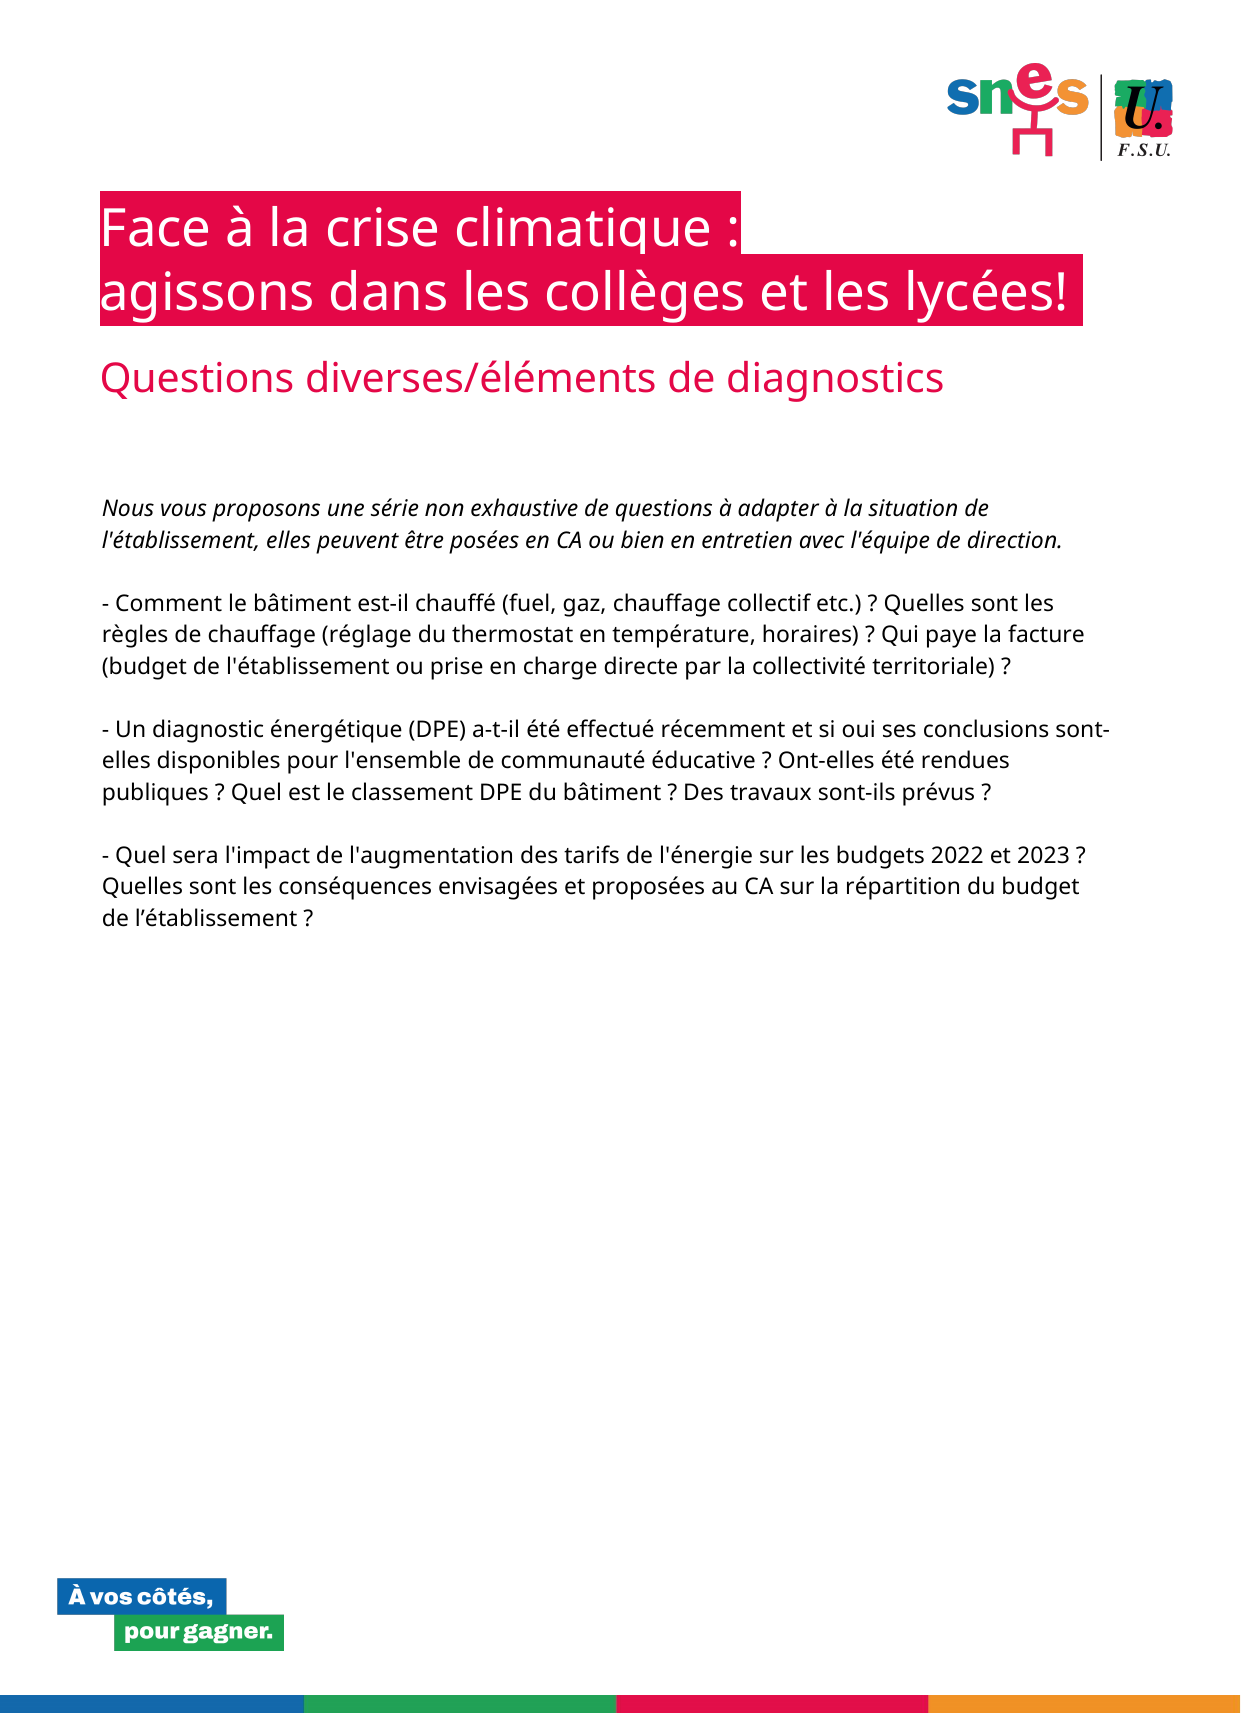

# Face à la crise climatique :
agissons dans les collèges et les lycées!
Questions diverses/éléments de diagnostics
Nous vous proposons une série non exhaustive de questions à adapter à la situation de l'établissement, elles peuvent être posées en CA ou bien en entretien avec l'équipe de direction.
- Comment le bâtiment est-il chauffé (fuel, gaz, chauffage collectif etc.) ? Quelles sont les règles de chauffage (réglage du thermostat en température, horaires) ? Qui paye la facture (budget de l'établissement ou prise en charge directe par la collectivité territoriale) ?
- Un diagnostic énergétique (DPE) a-t-il été effectué récemment et si oui ses conclusions sont-elles disponibles pour l'ensemble de communauté éducative ? Ont-elles été rendues publiques ? Quel est le classement DPE du bâtiment ? Des travaux sont-ils prévus ?
- Quel sera l'impact de l'augmentation des tarifs de l'énergie sur les budgets 2022 et 2023 ? Quelles sont les conséquences envisagées et proposées au CA sur la répartition du budget de l’établissement ?